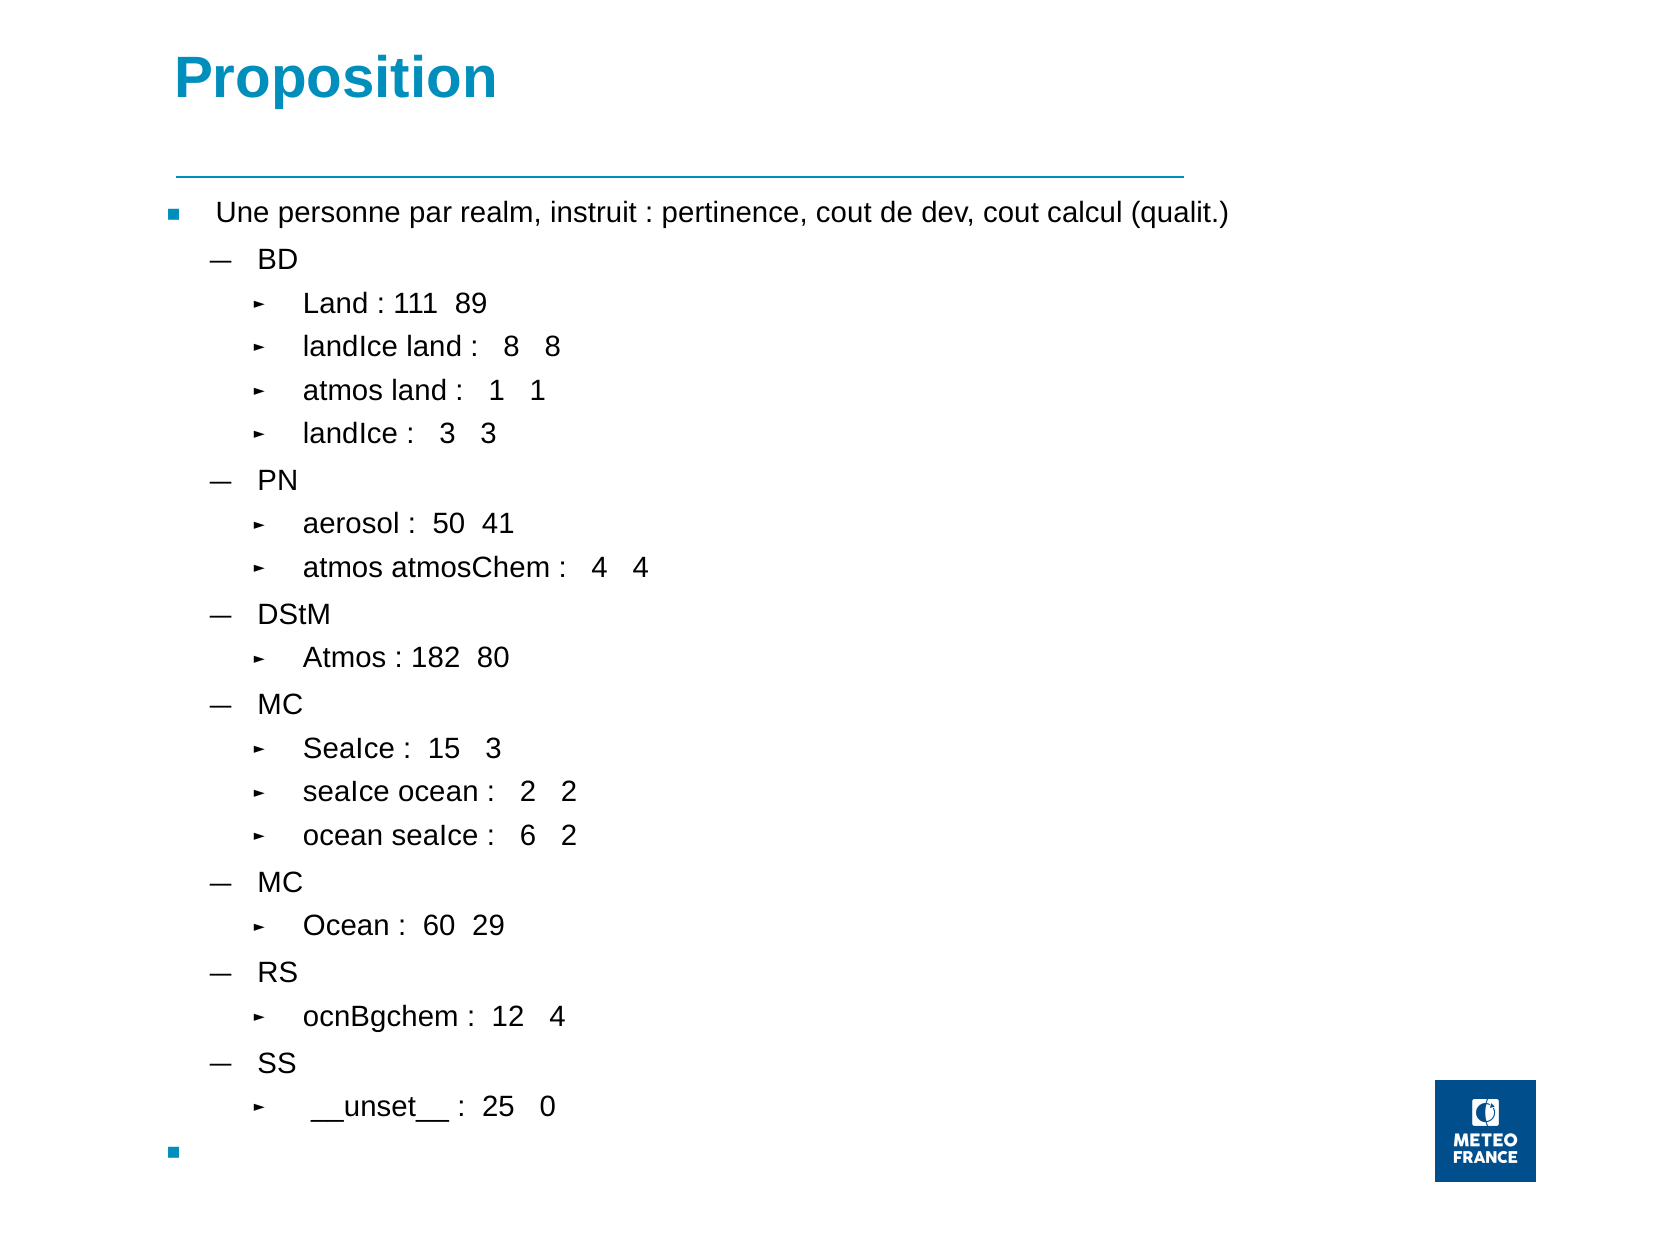

# Proposition
Une personne par realm, instruit : pertinence, cout de dev, cout calcul (qualit.)
BD
Land : 111 89
landIce land : 8 8
atmos land : 1 1
landIce : 3 3
PN
aerosol : 50 41
atmos atmosChem : 4 4
DStM
Atmos : 182 80
MC
SeaIce : 15 3
seaIce ocean : 2 2
ocean seaIce : 6 2
MC
Ocean : 60 29
RS
ocnBgchem : 12 4
SS
 __unset__ : 25 0